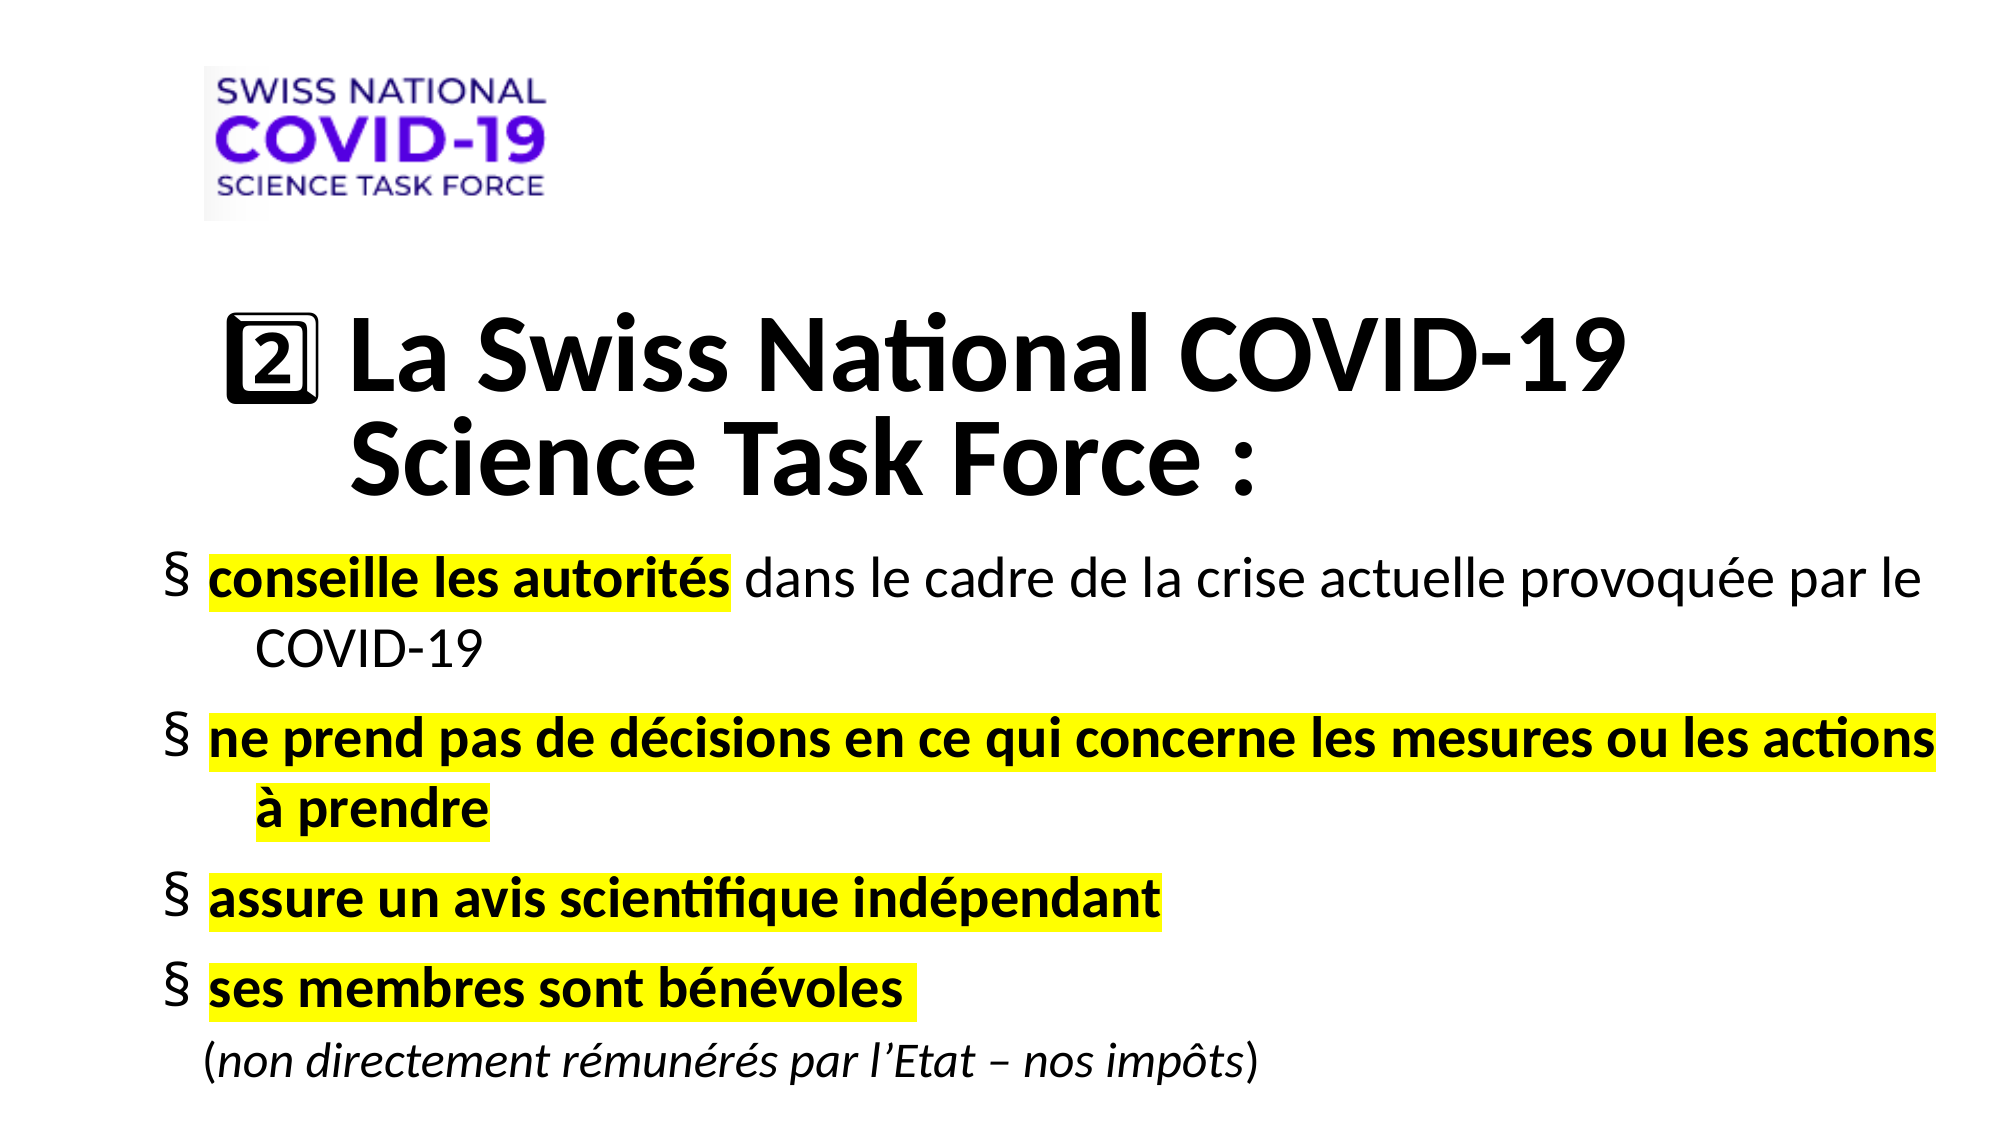

2️⃣ La Swiss National COVID-19
 Science Task Force :
conseille les autorités dans le cadre de la crise actuelle provoquée par le COVID-19
ne prend pas de décisions en ce qui concerne les mesures ou les actions à prendre
assure un avis scientifique indépendant
ses membres sont bénévoles
 (non directement rémunérés par l’Etat – nos impôts)